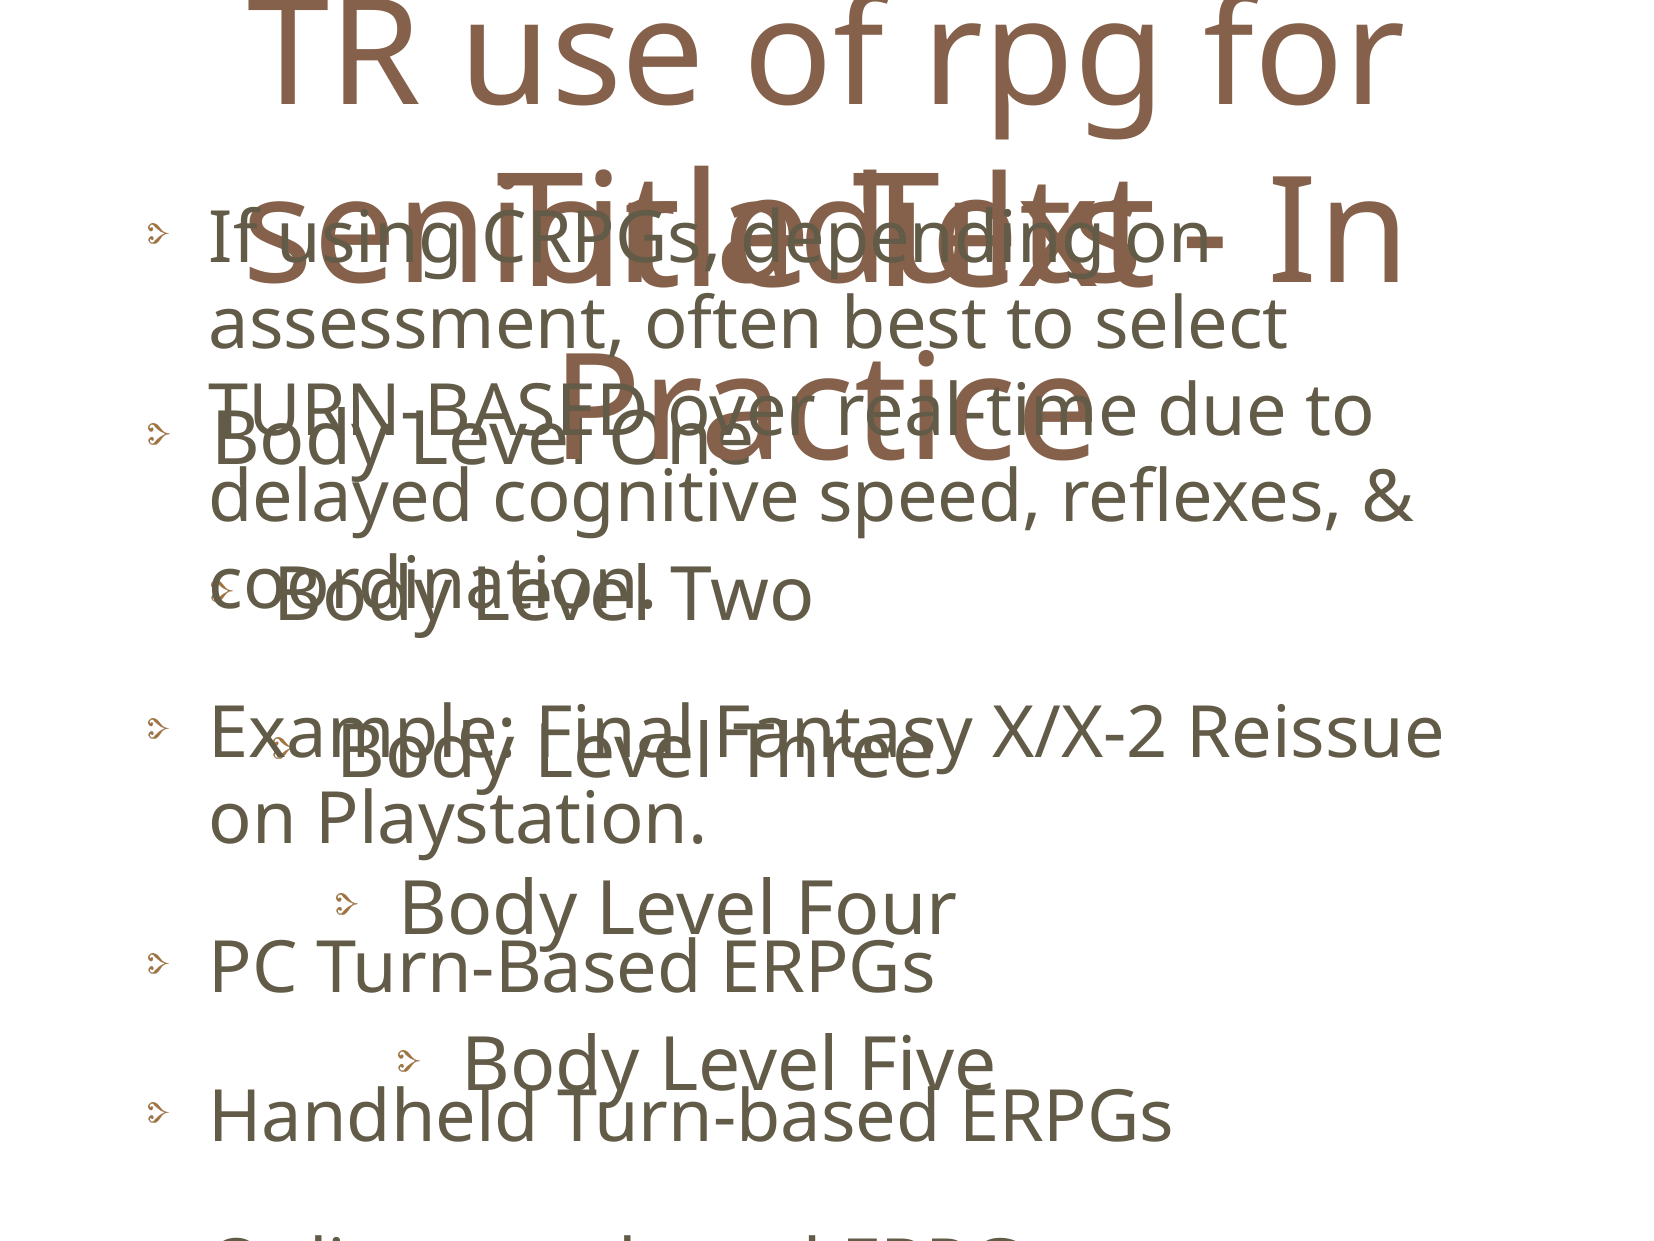

# TR use of rpg for senior adults - In Practice
If using CRPGs, depending on assessment, often best to select TURN-BASED over real-time due to delayed cognitive speed, reflexes, & coordination.
Example: Final Fantasy X/X-2 Reissue on Playstation.
PC Turn-Based ERPGs
Handheld Turn-based ERPGs
Online turn-based ERPGs